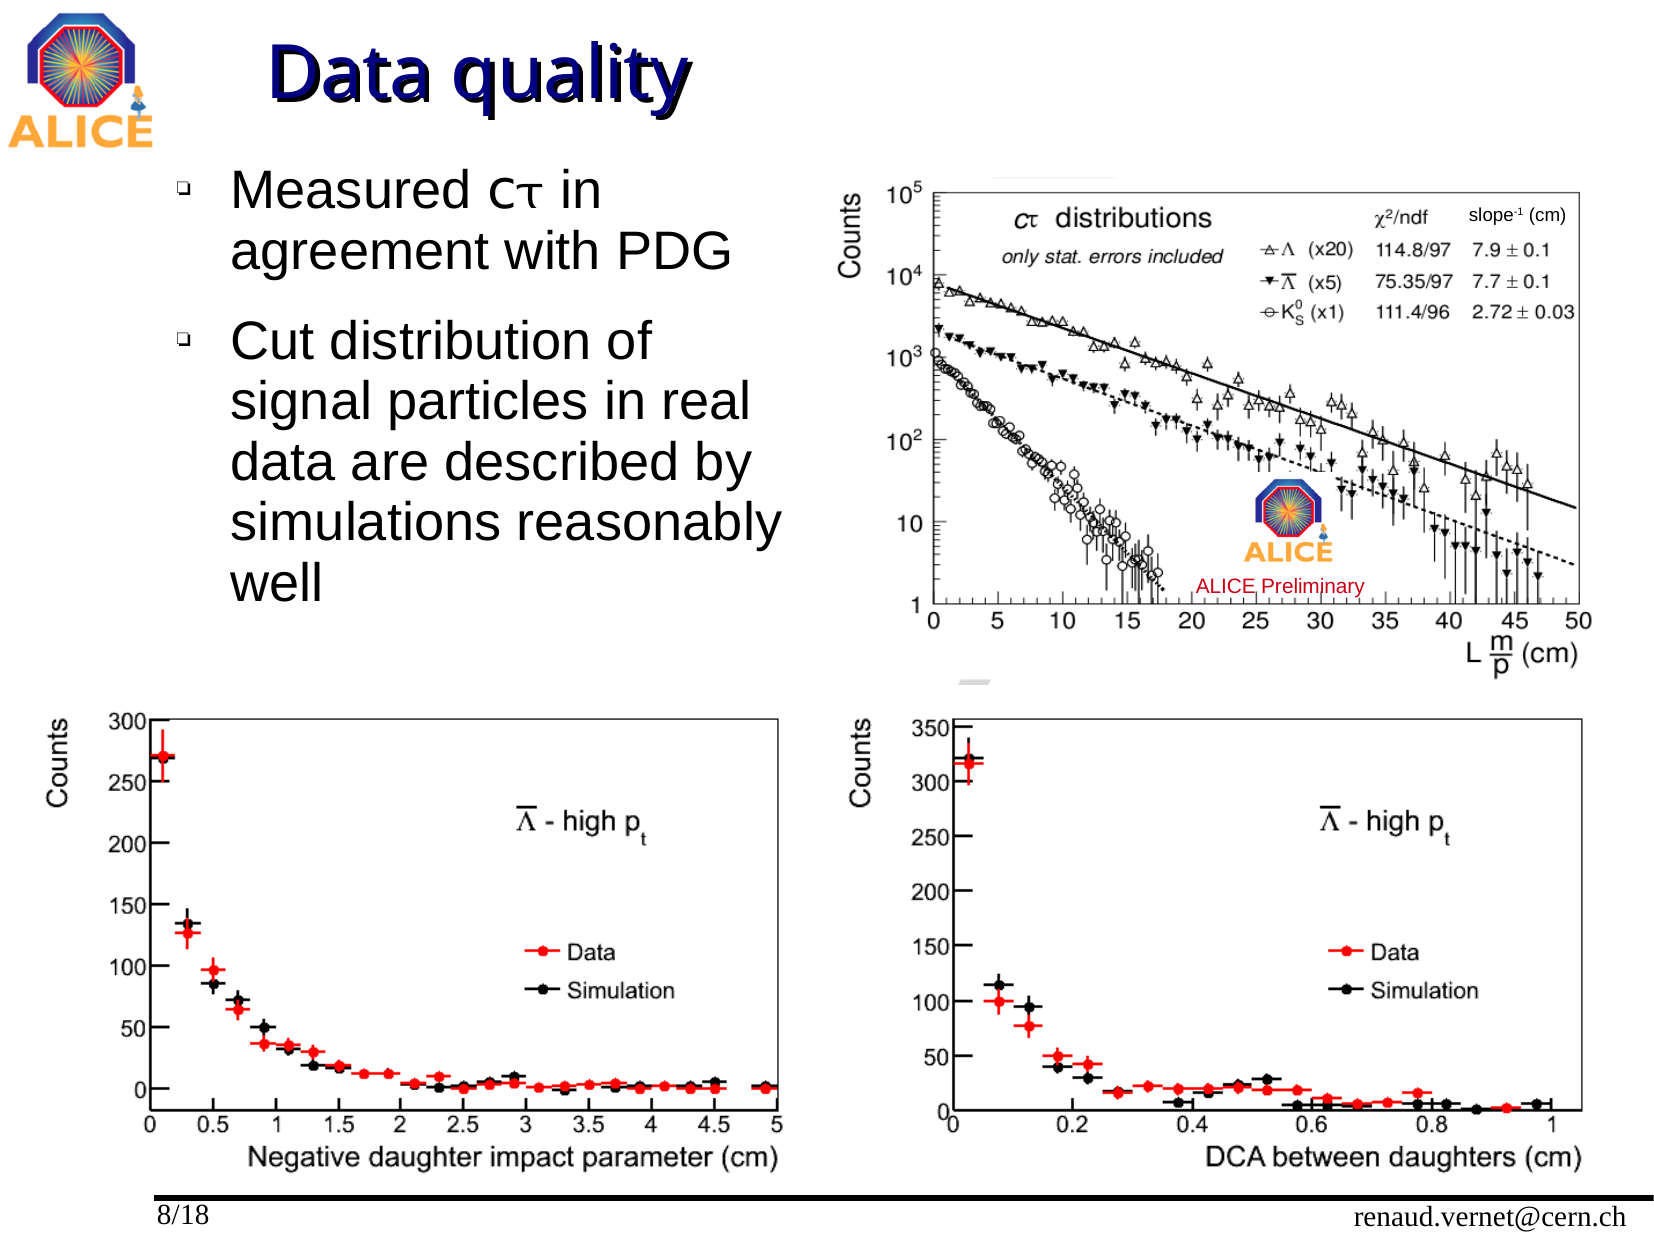

# Data quality
Measured c in agreement with PDG
Cut distribution of signal particles in real data are described by simulations reasonably well
slope-1 (cm)
ALICE Preliminary